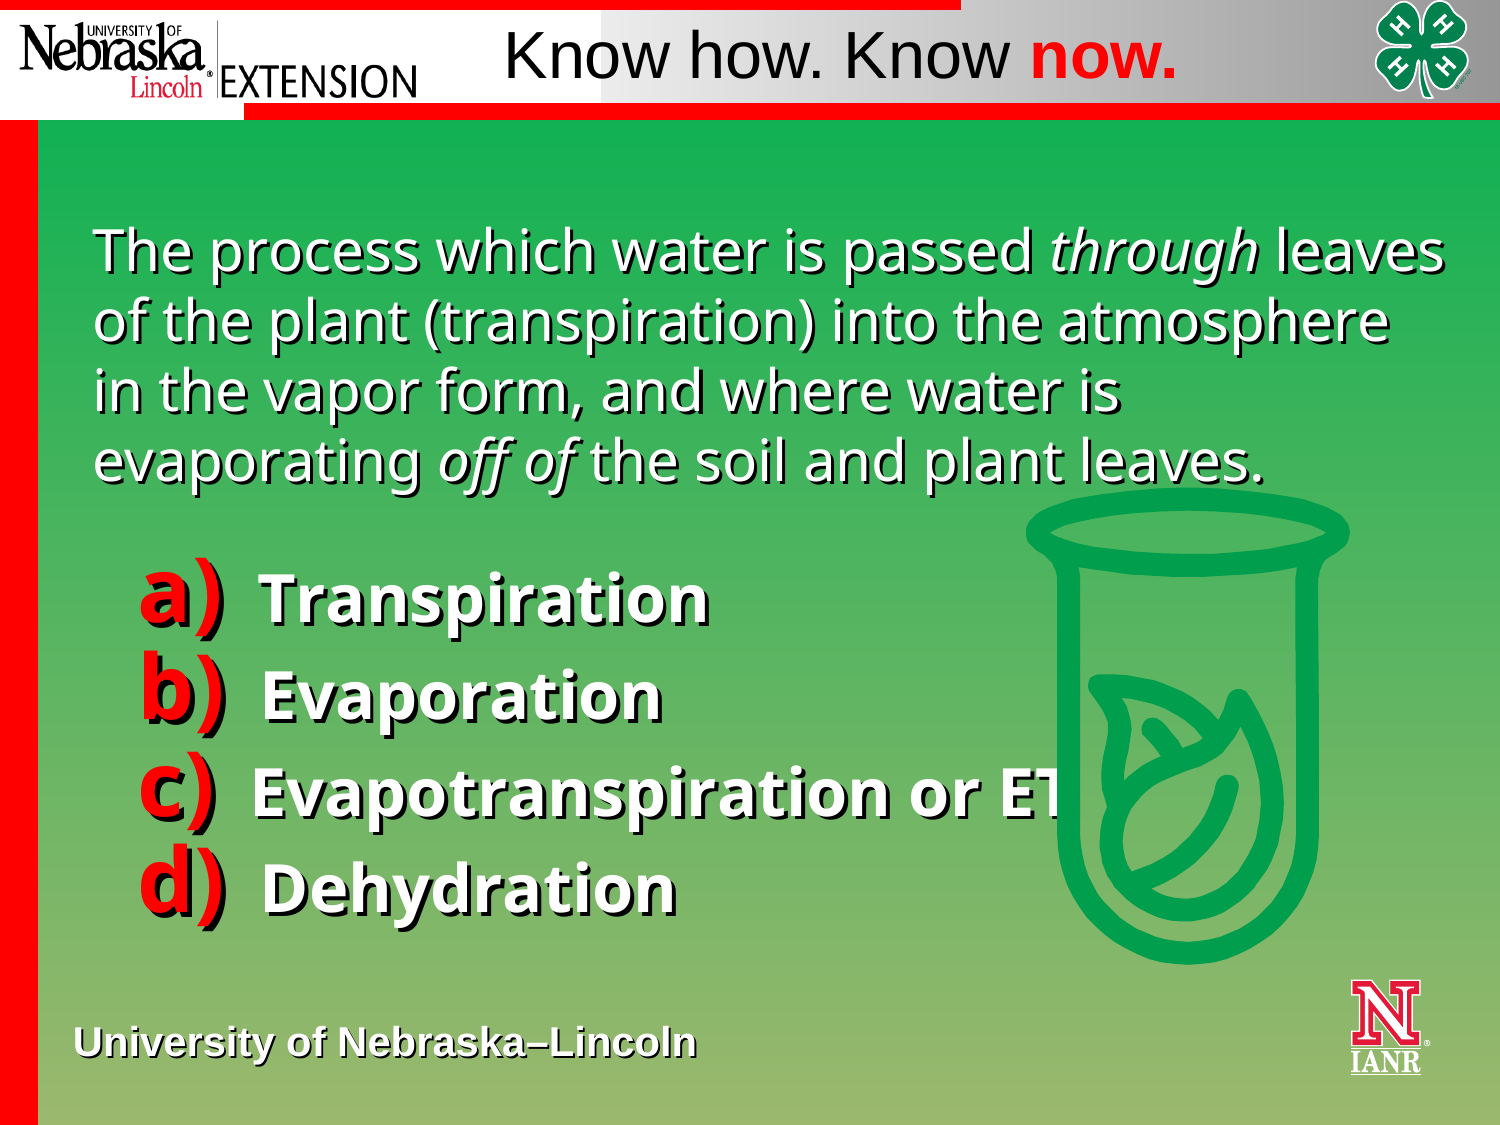

# The process which water is passed through leaves of the plant (transpiration) into the atmosphere in the vapor form, and where water is evaporating off of the soil and plant leaves.
 Transpiration
 Evaporation
 Evapotranspiration or ET
 Dehydration